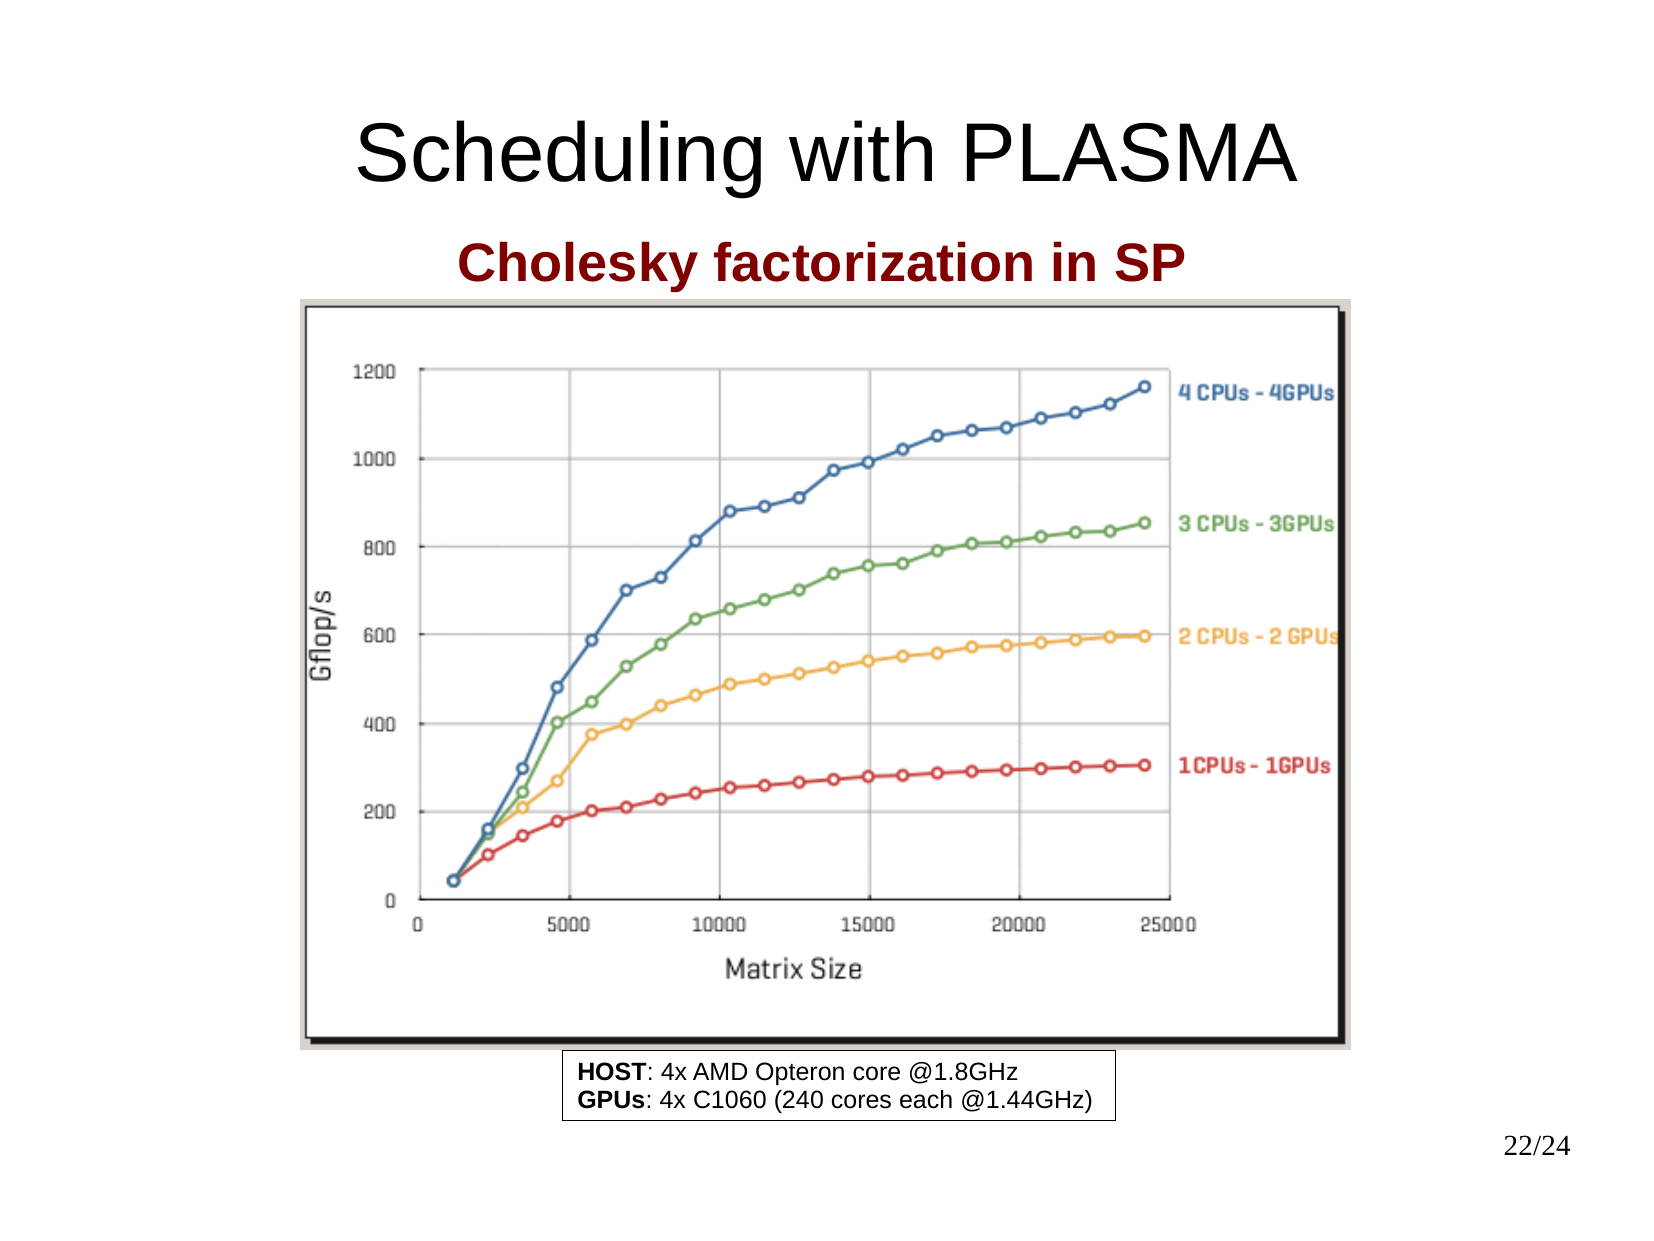

# Scheduling with PLASMA
 Cholesky factorization in SP
HOST: 4x AMD Opteron core @1.8GHz
GPUs: 4x C1060 (240 cores each @1.44GHz)
22